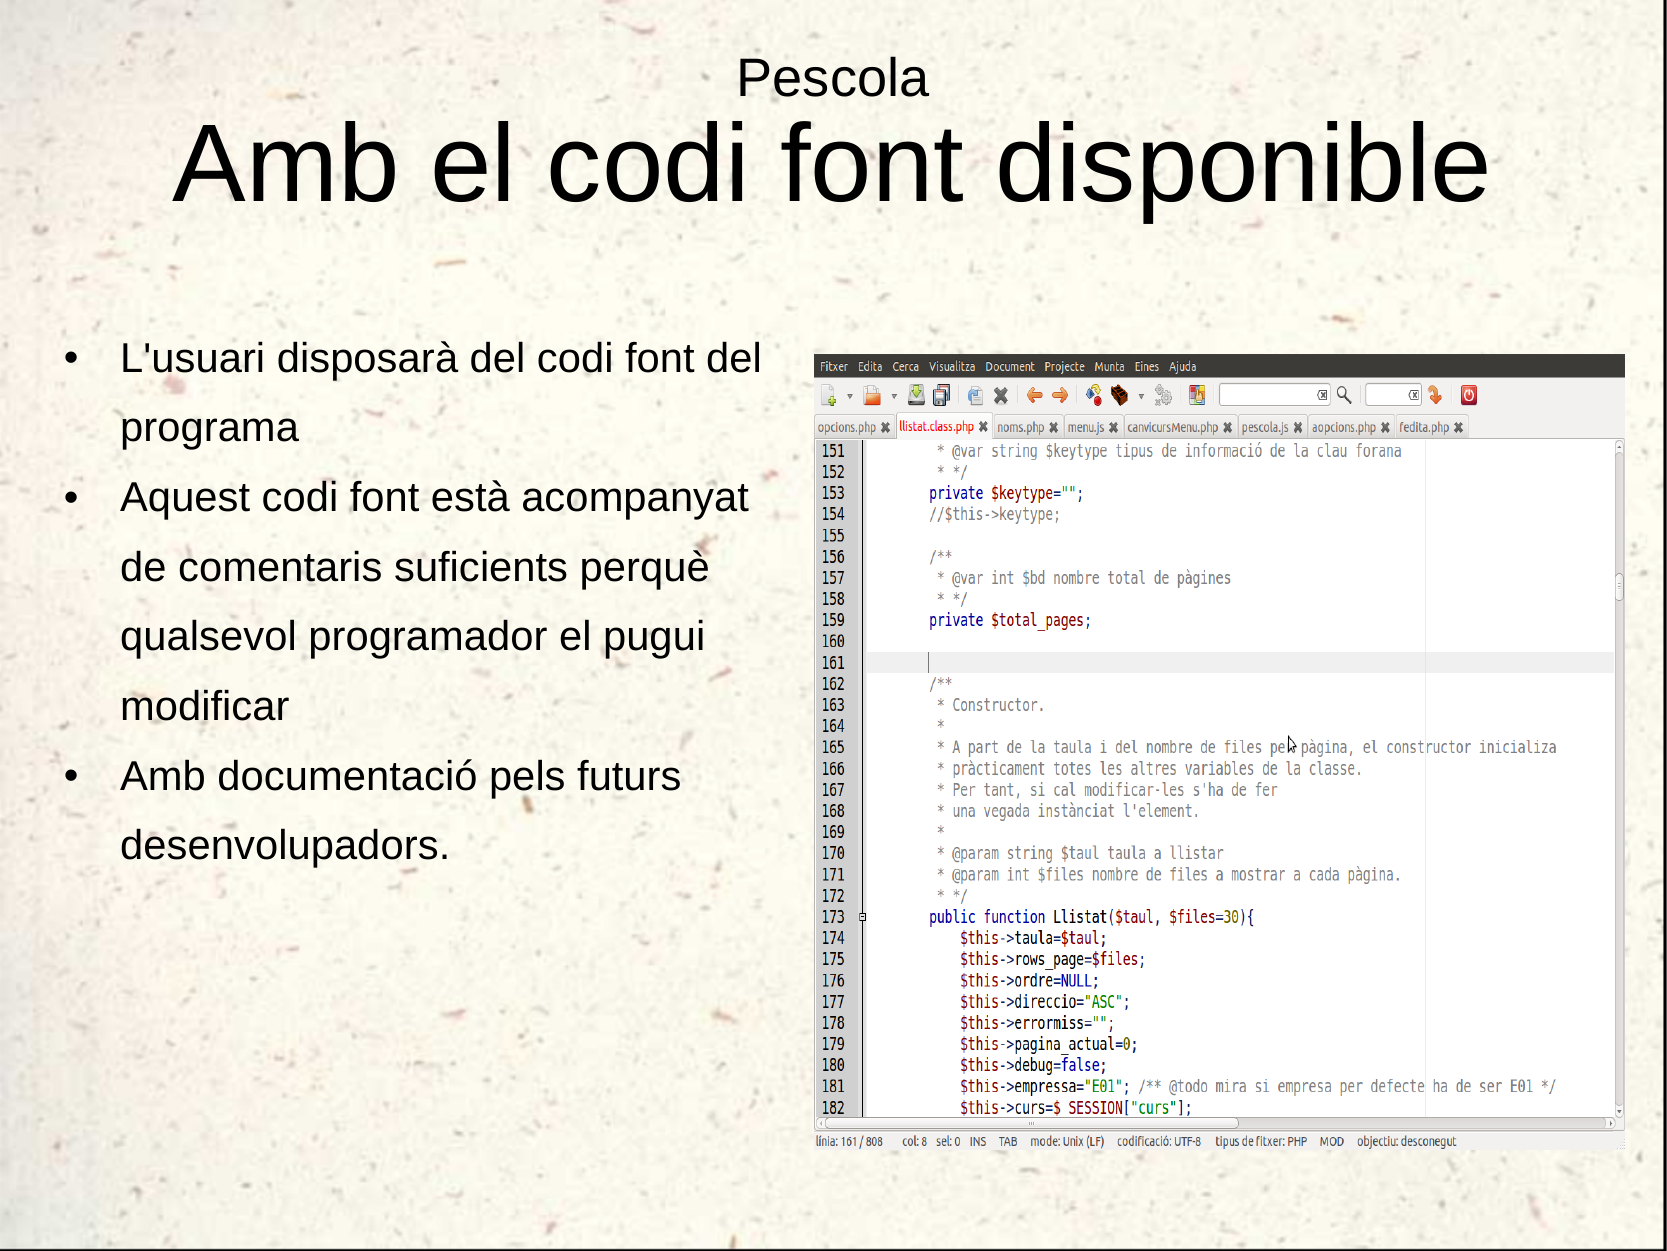

# Pescola Amb el codi font disponible
L'usuari disposarà del codi font del programa
Aquest codi font està acompanyat de comentaris suficients perquè qualsevol programador el pugui modificar
Amb documentació pels futurs desenvolupadors.